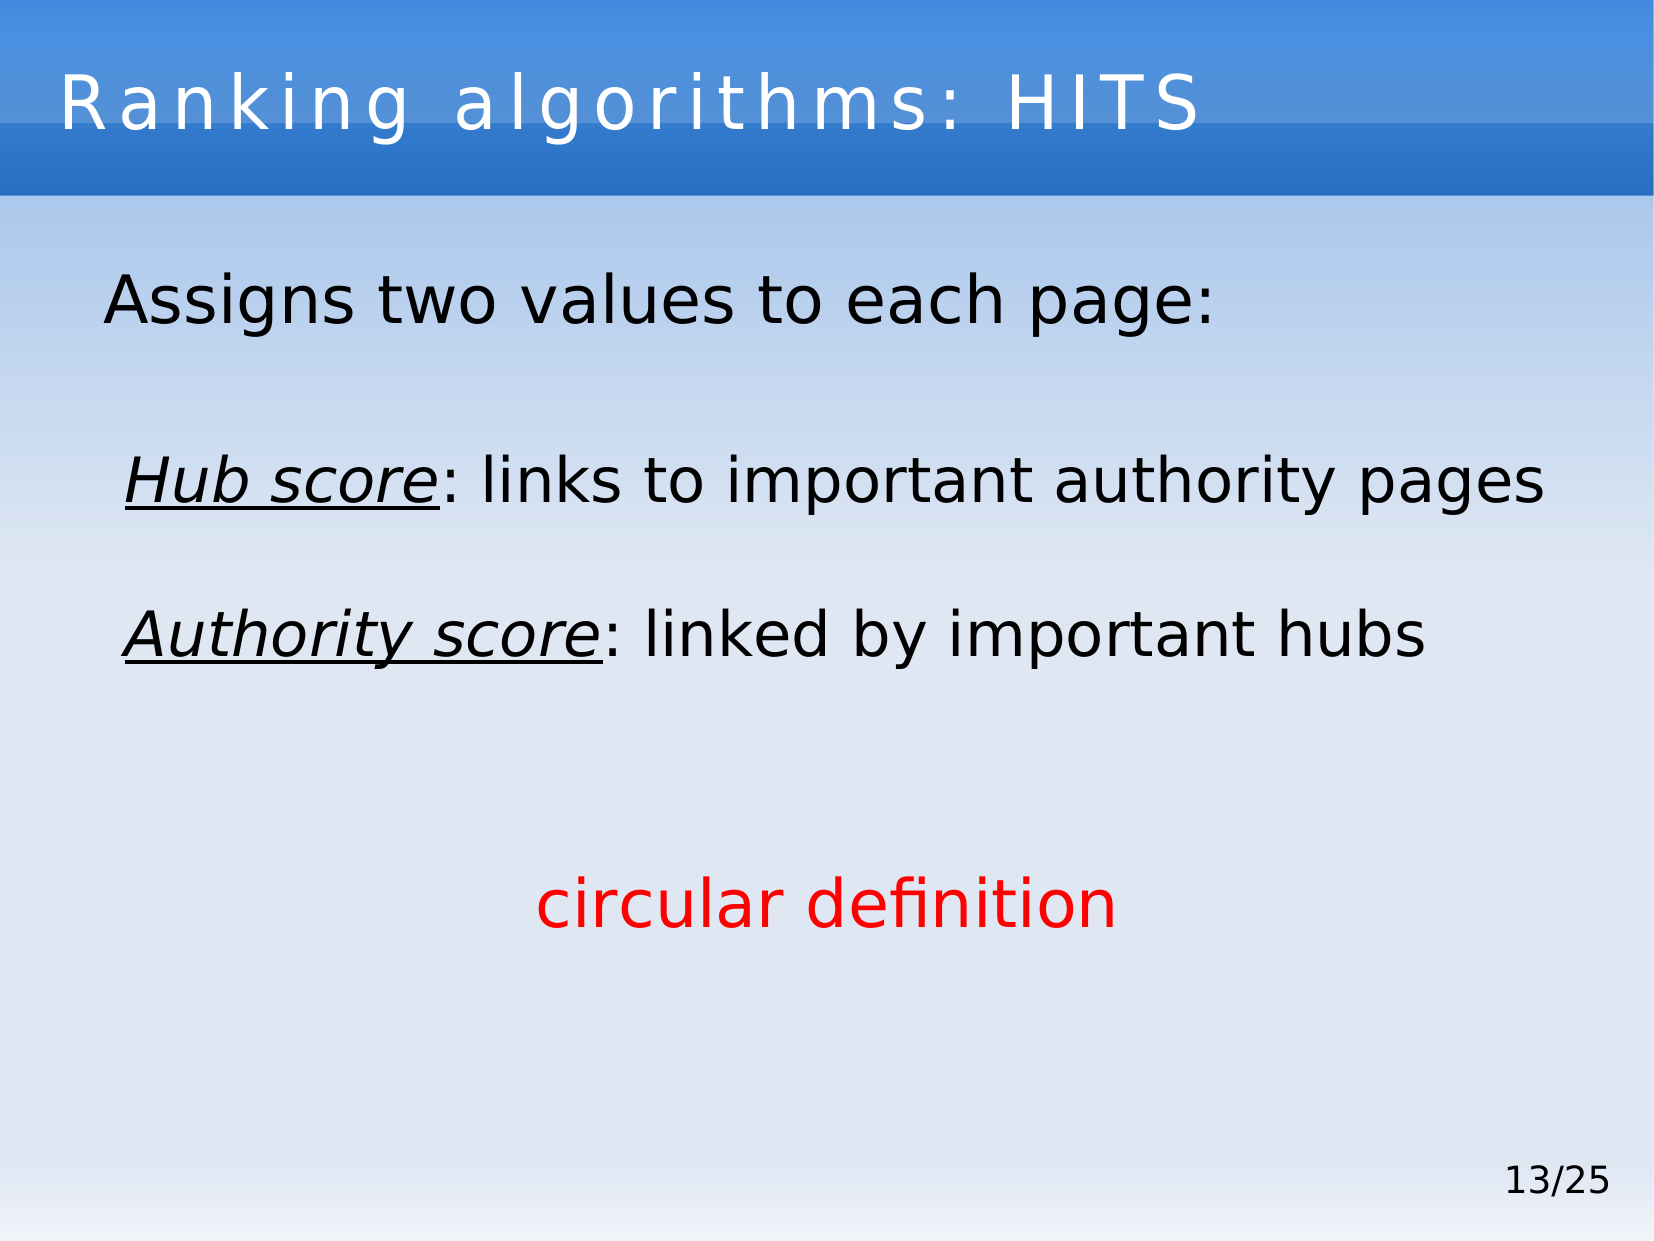

# Ranking algorithms: HITS
Assigns two values to each page:
 Hub score: links to important authority pages
 Authority score: linked by important hubs
circular definition
13/25